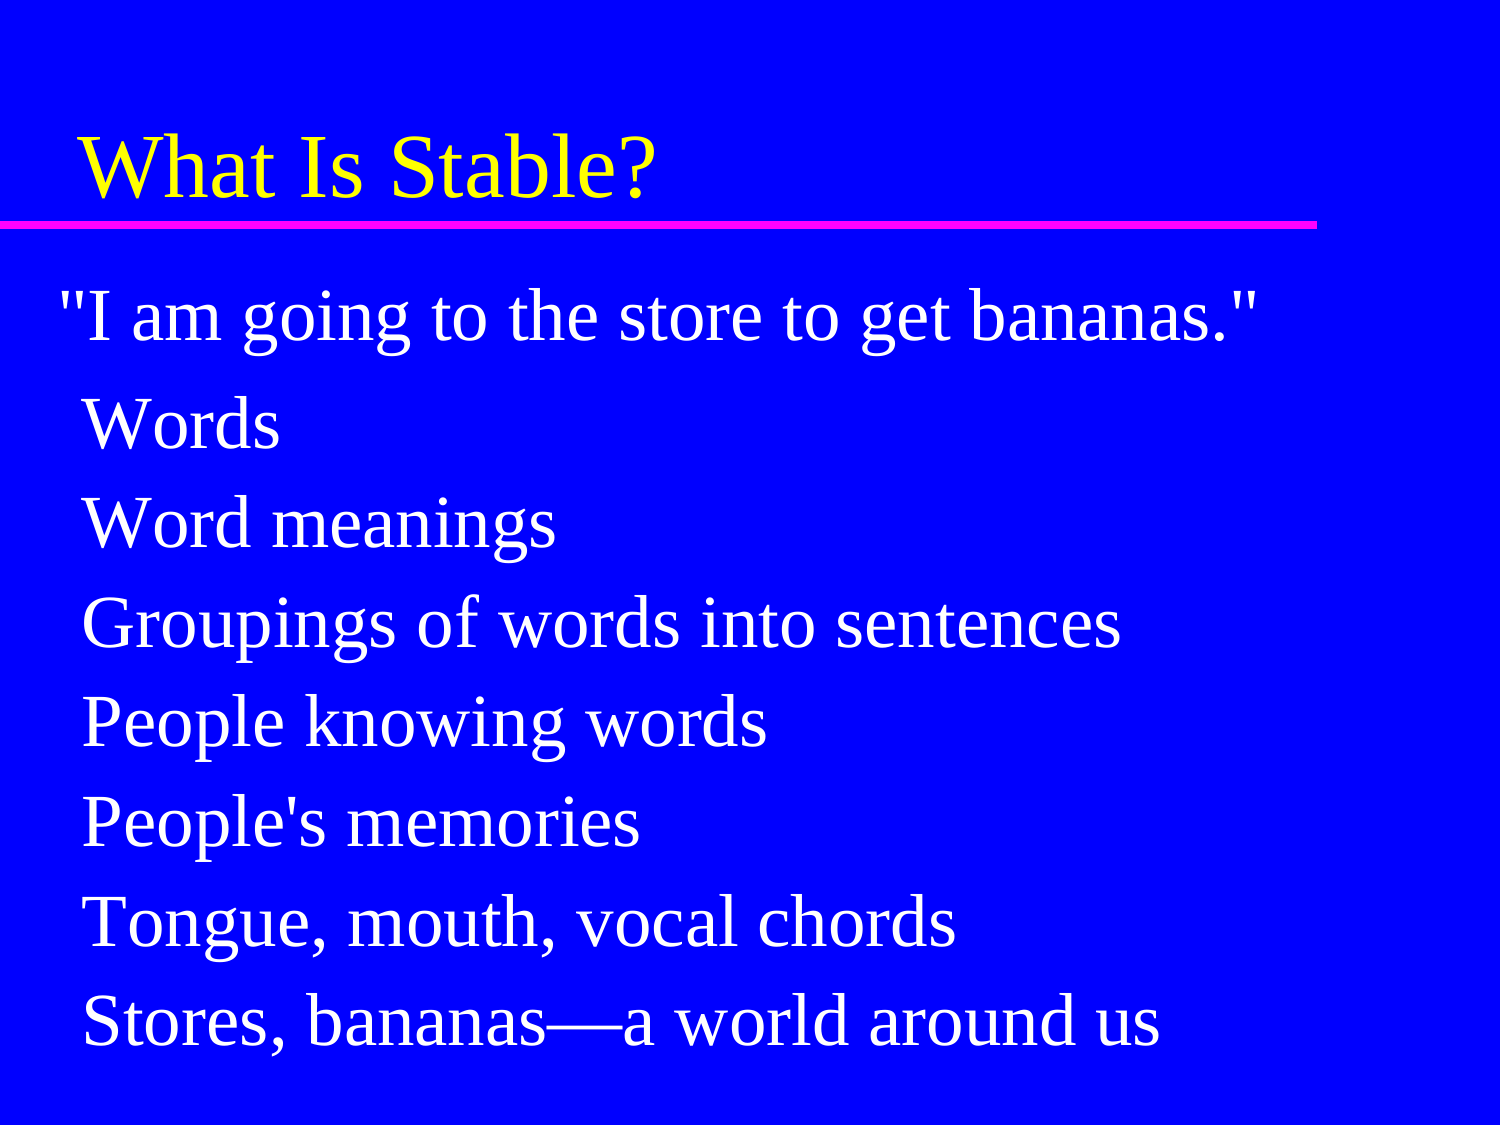

# What Is Stable?
"I am going to the store to get bananas."
Words
Word meanings
Groupings of words into sentences
People knowing words
People's memories
Tongue, mouth, vocal chords
Stores, bananas—a world around us